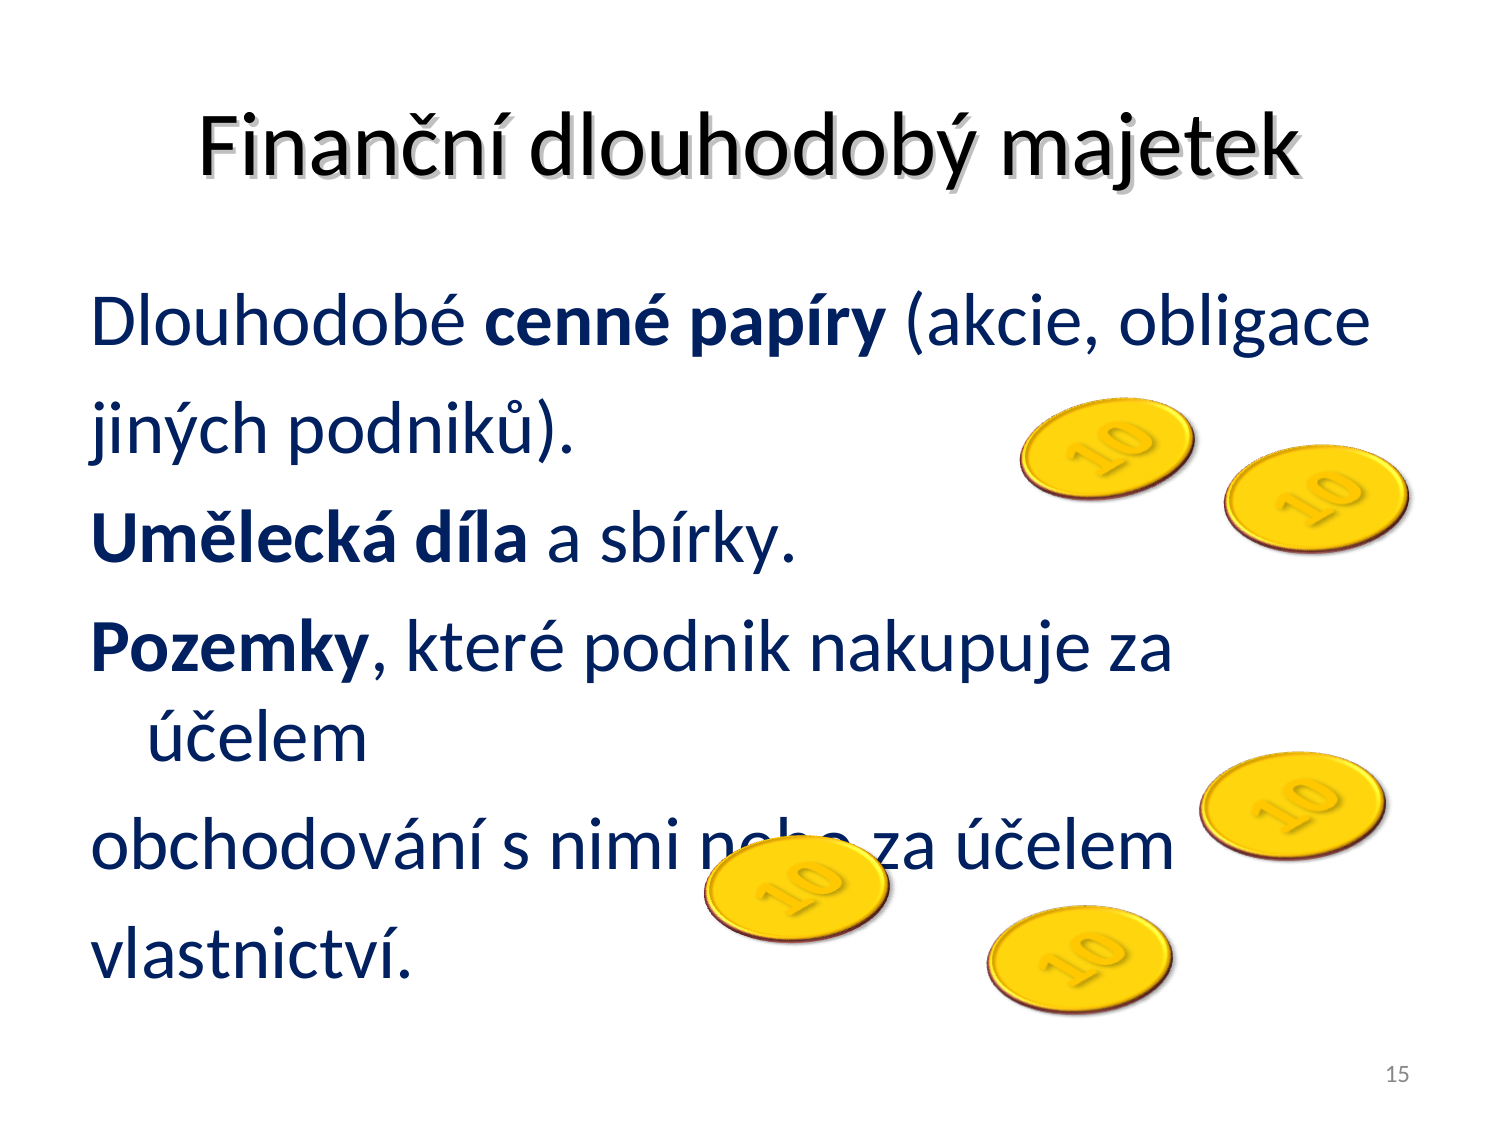

# Finanční dlouhodobý majetek
Dlouhodobé cenné papíry (akcie, obligace
jiných podniků).
Umělecká díla a sbírky.
Pozemky, které podnik nakupuje za účelem
obchodování s nimi nebo za účelem
vlastnictví.